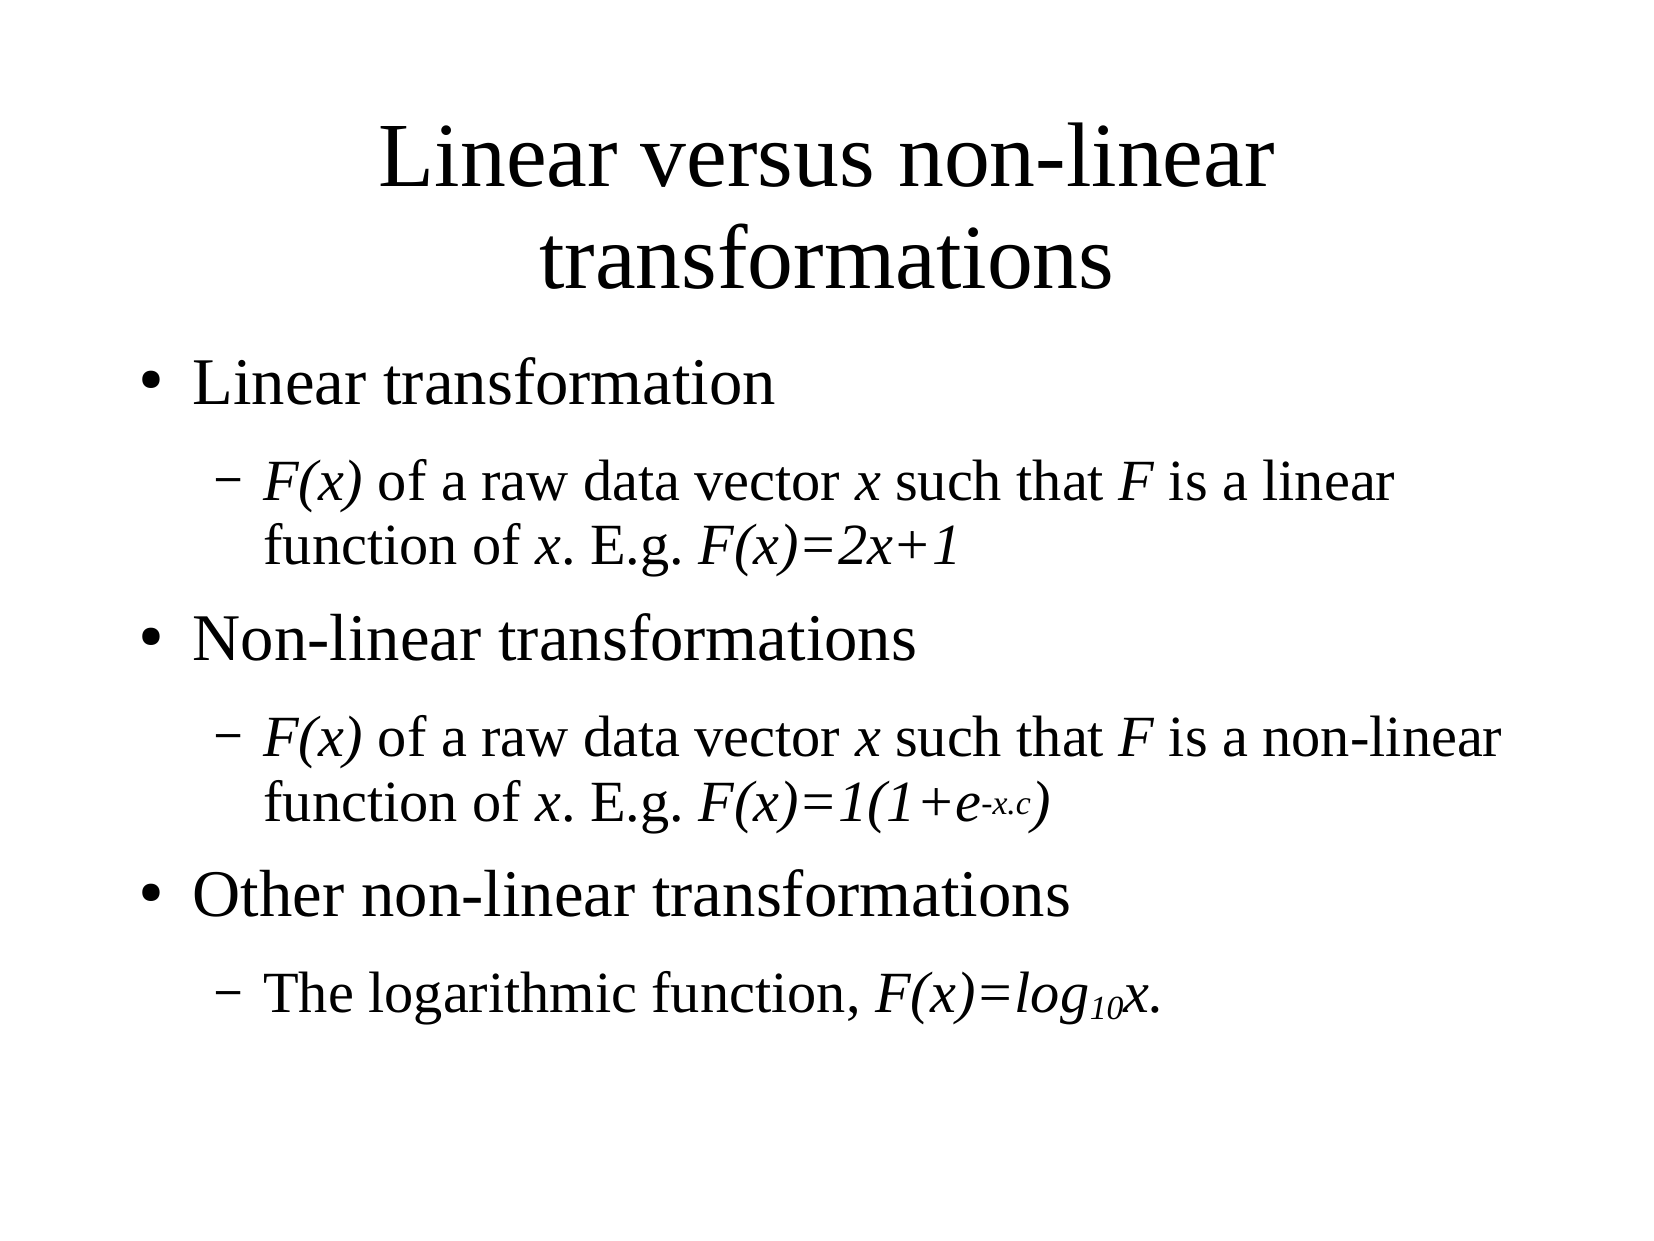

# Linear versus non-linear transformations
Linear transformation
F(x) of a raw data vector x such that F is a linear function of x. E.g. F(x)=2x+1
Non-linear transformations
F(x) of a raw data vector x such that F is a non-linear function of x. E.g. F(x)=1(1+e-x.c)
Other non-linear transformations
The logarithmic function, F(x)=log10x.